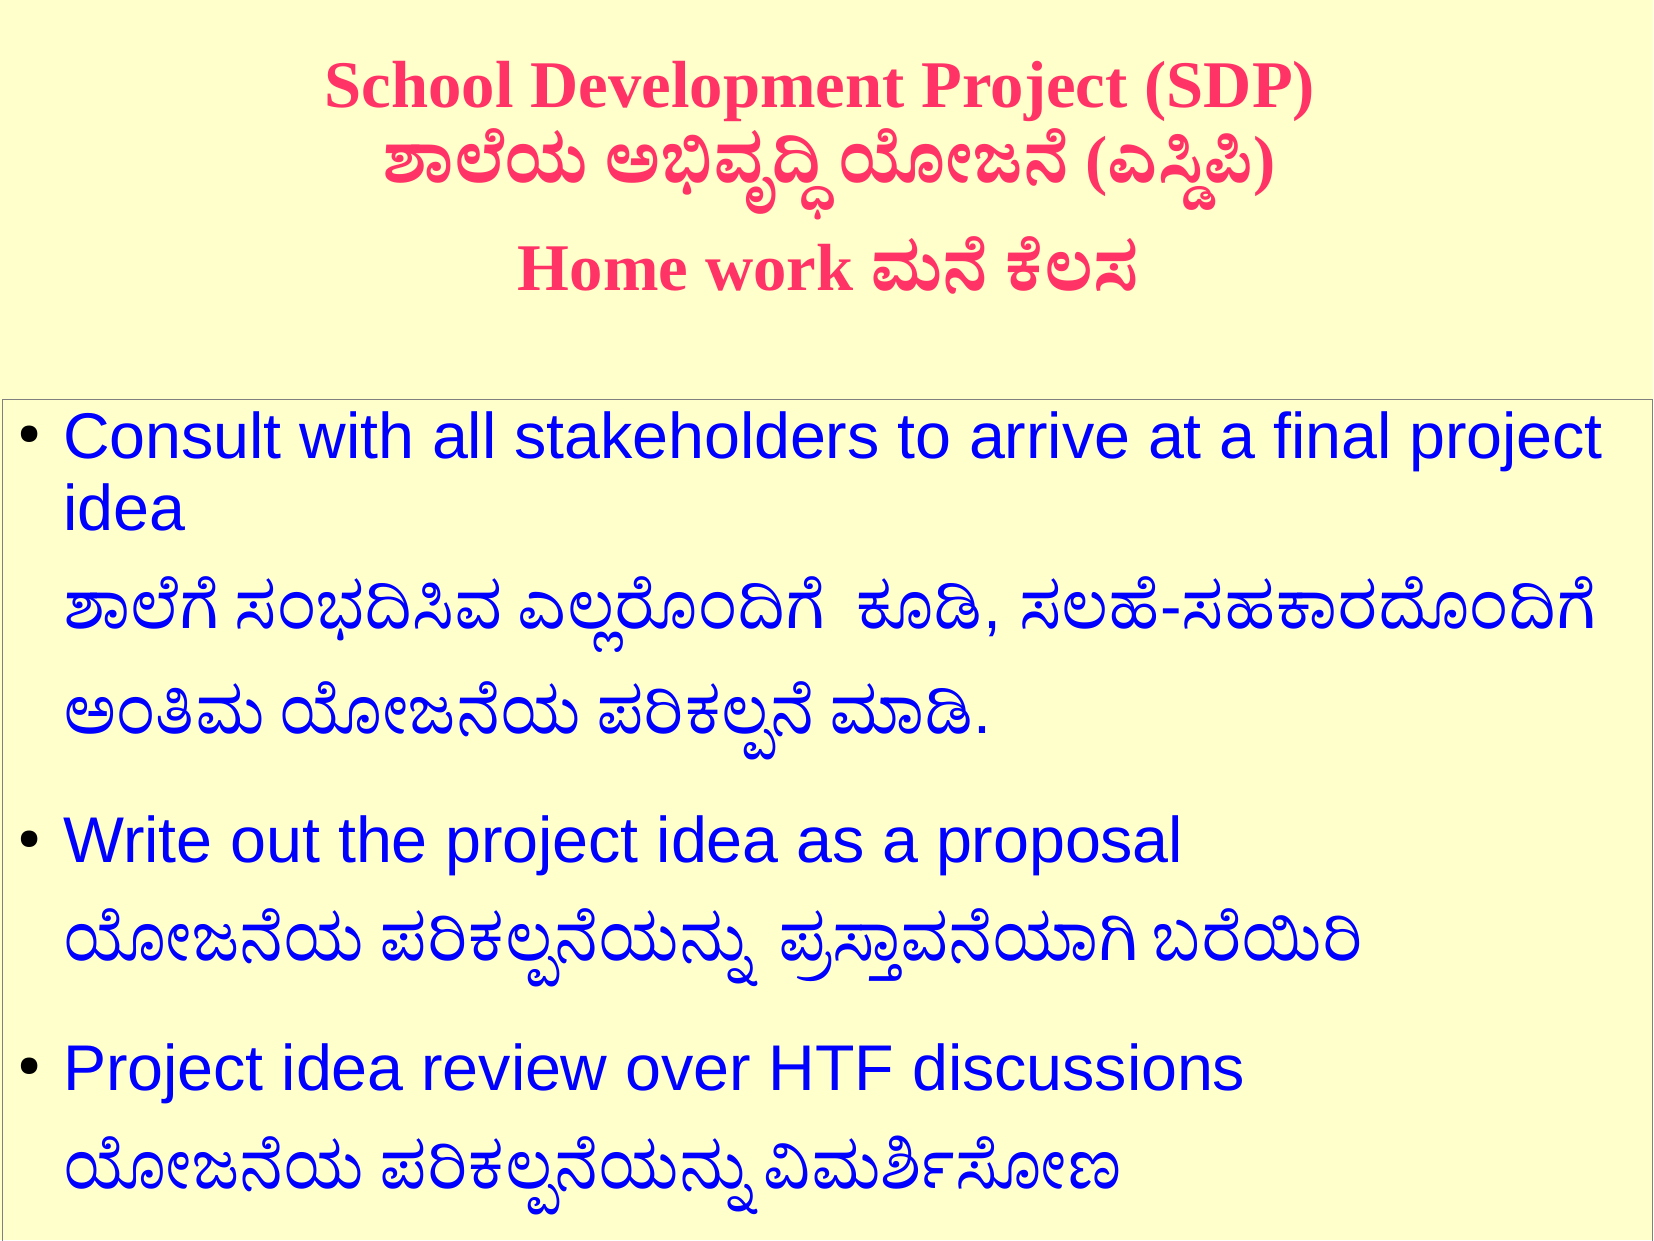

# School Development Project (SDP) ಶಾಲೆಯ ಅಭಿವೃದ್ಧಿ ಯೋಜನೆ (ಎಸ್ಡಿಪಿ) Home work ಮನೆ ಕೆಲಸ
Consult with all stakeholders to arrive at a final project idea
ಶಾಲೆಗೆ ಸಂಭದಿಸಿವ ಎಲ್ಲರೊಂದಿಗೆ ಕೂಡಿ, ಸಲಹೆ-ಸಹಕಾರದೊಂದಿಗೆ ಅಂತಿಮ ಯೋಜನೆಯ ಪರಿಕಲ್ಪನೆ ಮಾಡಿ.
Write out the project idea as a proposal
ಯೋಜನೆಯ ಪರಿಕಲ್ಪನೆಯನ್ನು ಪ್ರಸ್ತಾವನೆಯಾಗಿ ಬರೆಯಿರಿ
Project idea review over HTF discussions
ಯೋಜನೆಯ ಪರಿಕಲ್ಪನೆಯನ್ನು ವಿಮರ್ಶಿಸೋಣ